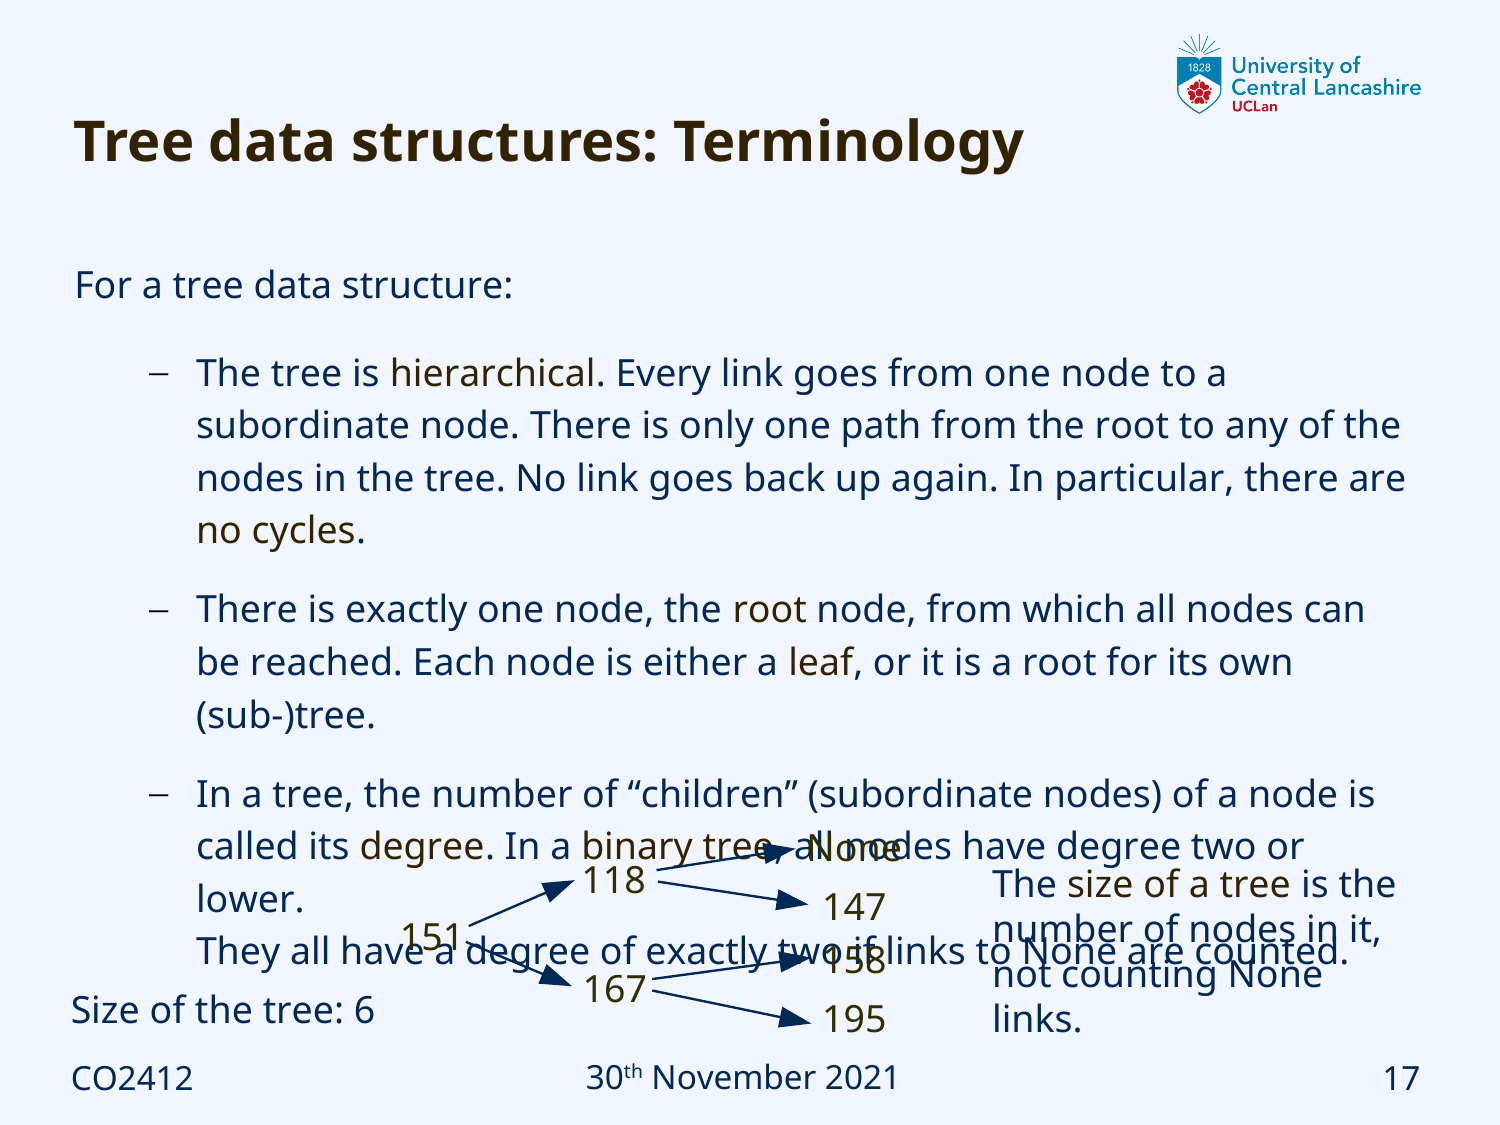

# Tree data structures: Terminology
For a tree data structure:
The tree is hierarchical. Every link goes from one node to a subordinate node. There is only one path from the root to any of the nodes in the tree. No link goes back up again. In particular, there are no cycles.
There is exactly one node, the root node, from which all nodes can be reached. Each node is either a leaf, or it is a root for its own (sub-)tree.
In a tree, the number of “children” (subordinate nodes) of a node is called its degree. In a binary tree, all nodes have degree two or lower.
They all have a degree of exactly two if links to None are counted.
None
118
The size of a tree is the number of nodes in it, not counting None links.
147
151
158
167
Size of the tree: 6
195